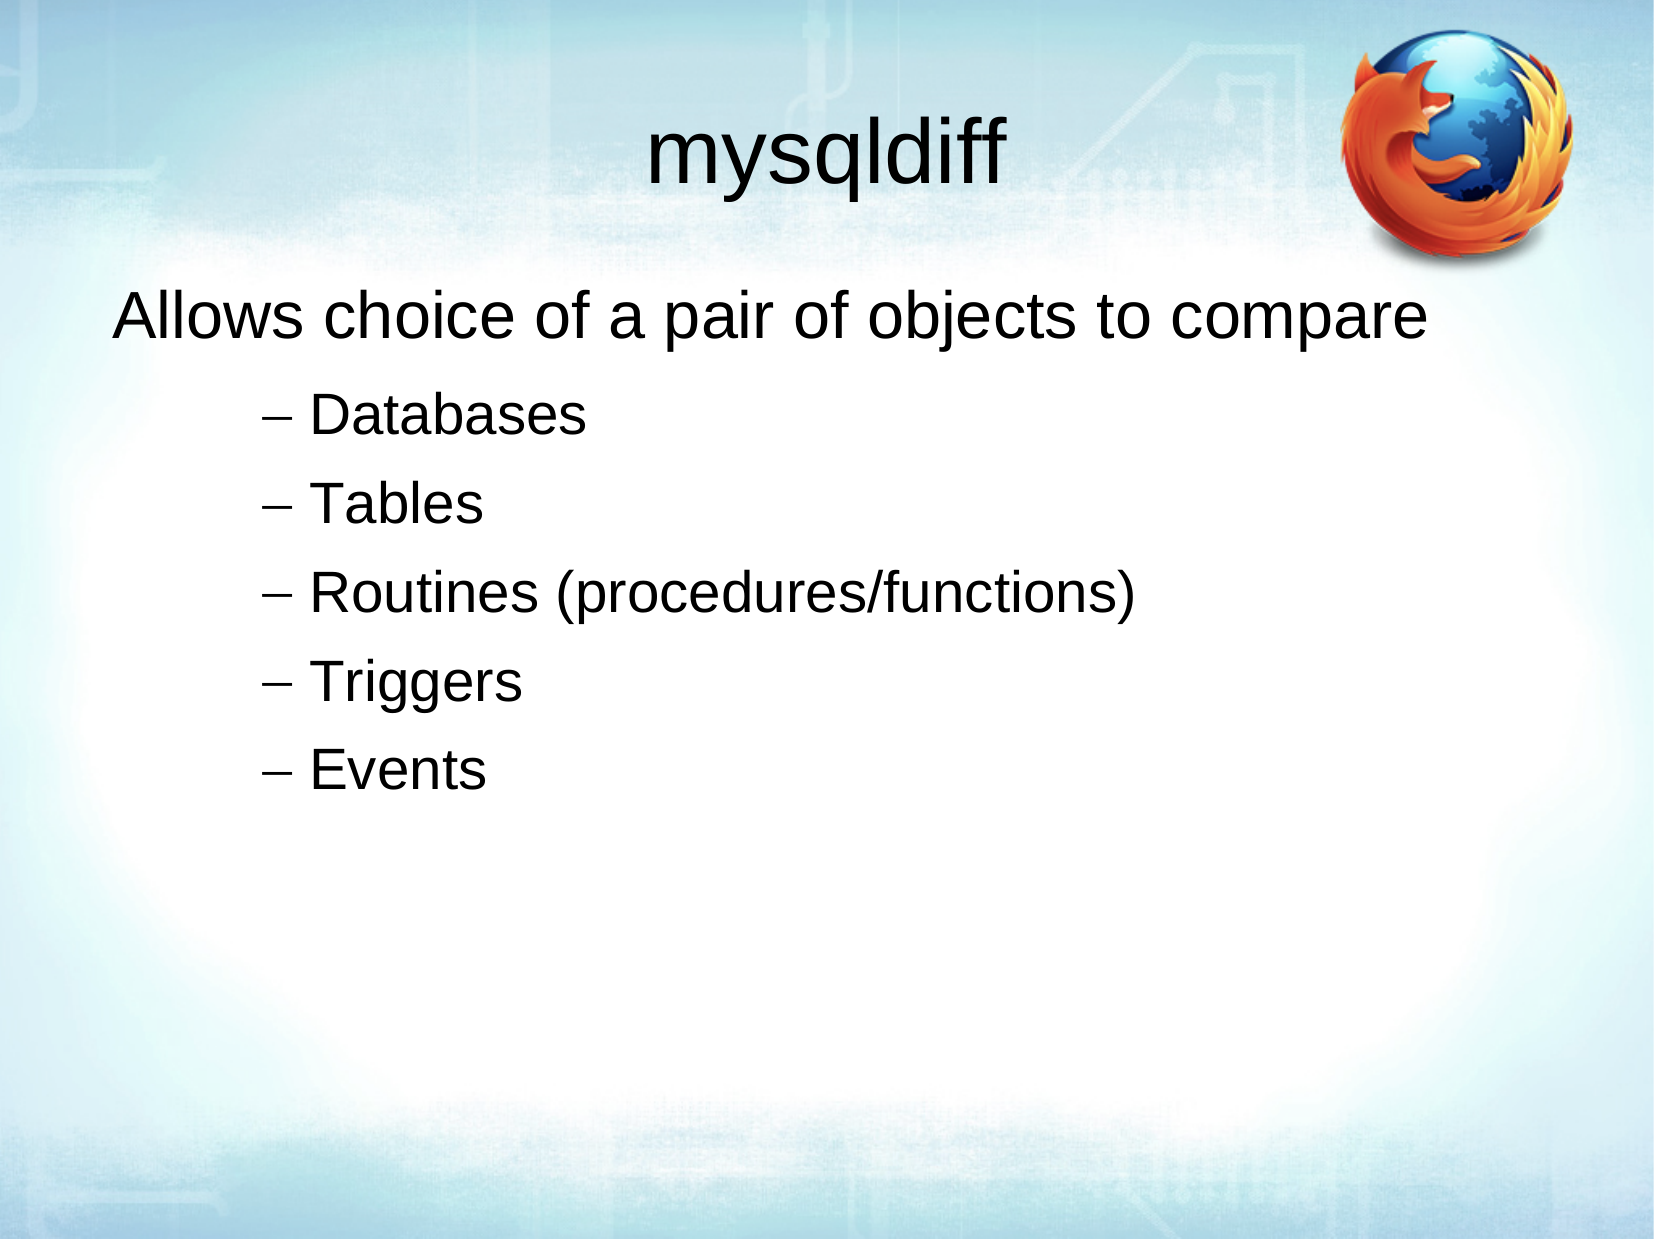

# mysqldiff
Allows choice of a pair of objects to compare
Databases
Tables
Routines (procedures/functions)
Triggers
Events